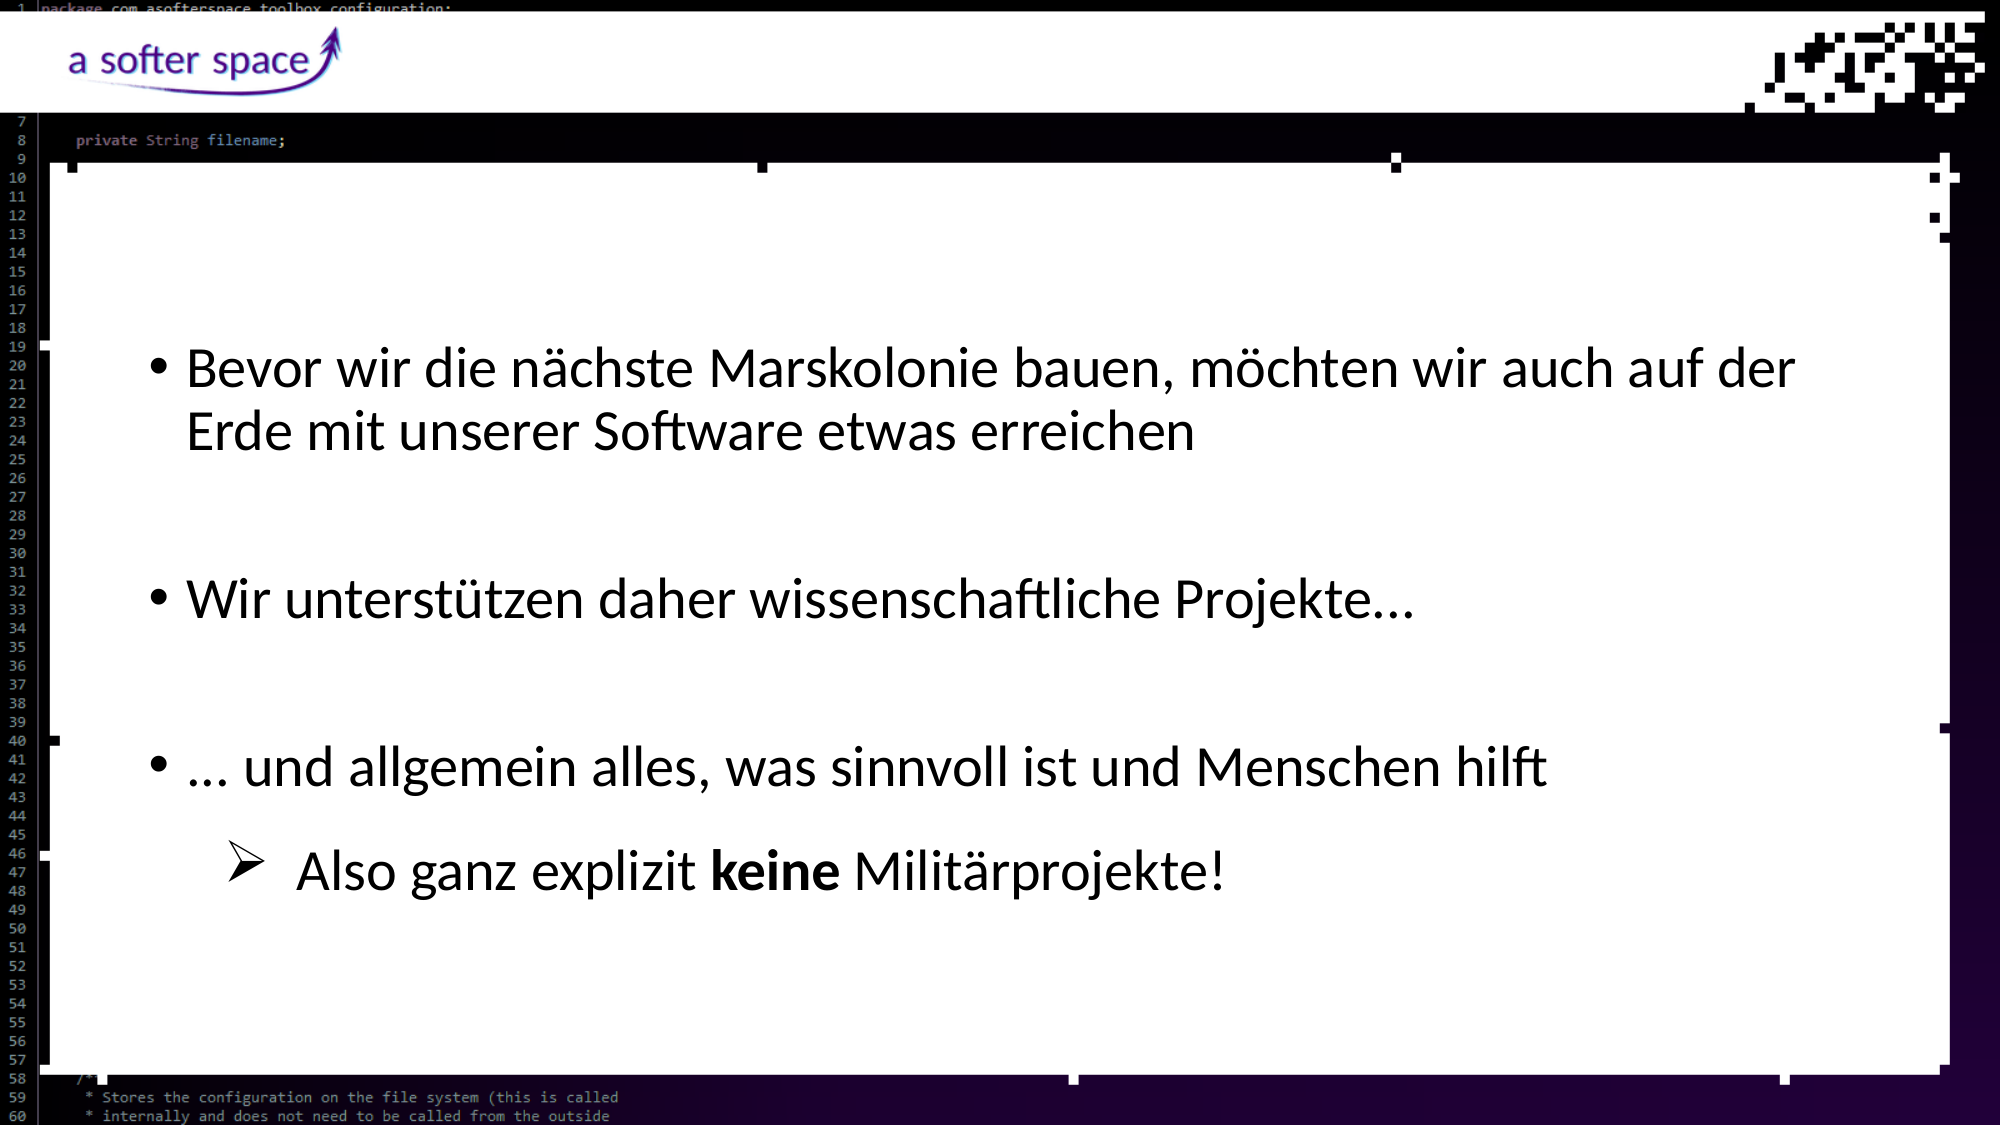

# Bevor wir die nächste Marskolonie bauen, möchten wir auch auf der Erde mit unserer Software etwas erreichen
Wir unterstützen daher wissenschaftliche Projekte...
... und allgemein alles, was sinnvoll ist und Menschen hilft
 Also ganz explizit keine Militärprojekte!